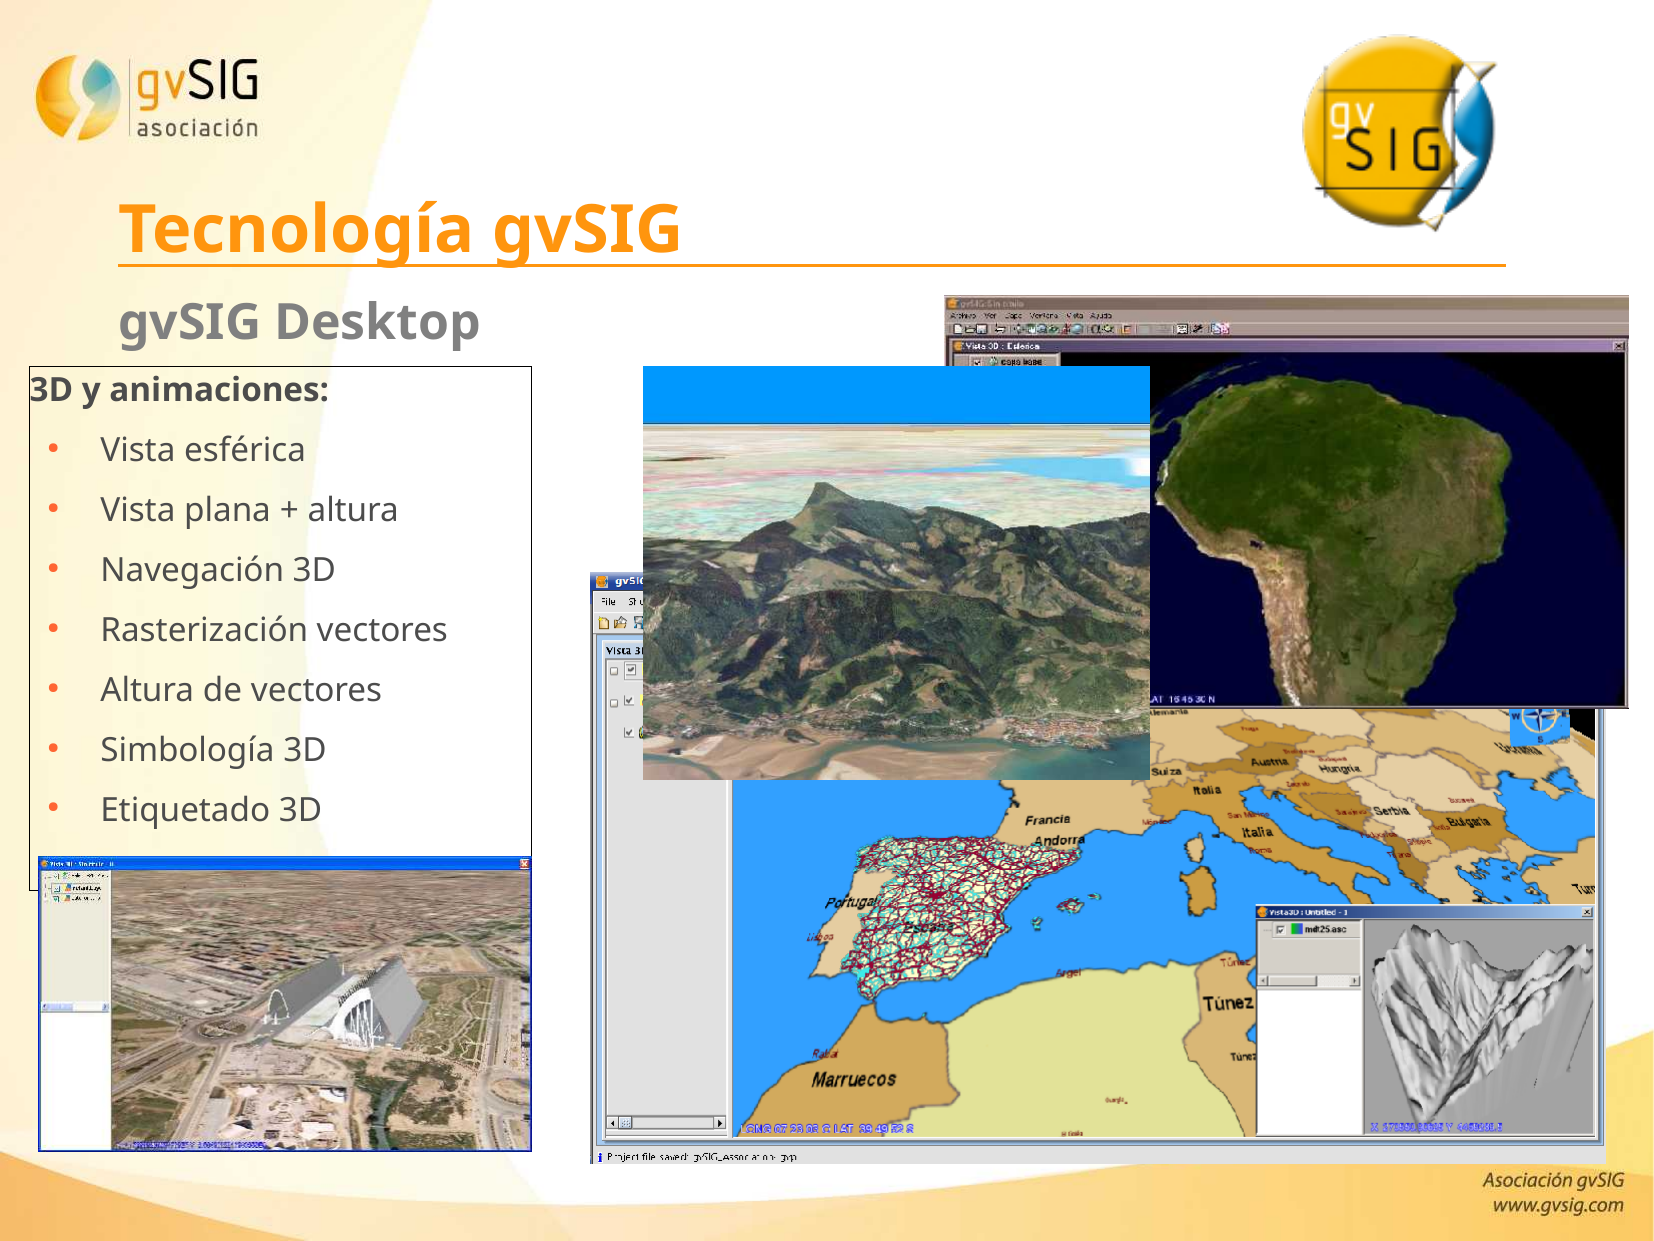

# Tecnología gvSIG
gvSIG Desktop
3D y animaciones:
Vista esférica
Vista plana + altura
Navegación 3D
Rasterización vectores
Altura de vectores
Simbología 3D
Etiquetado 3D
...